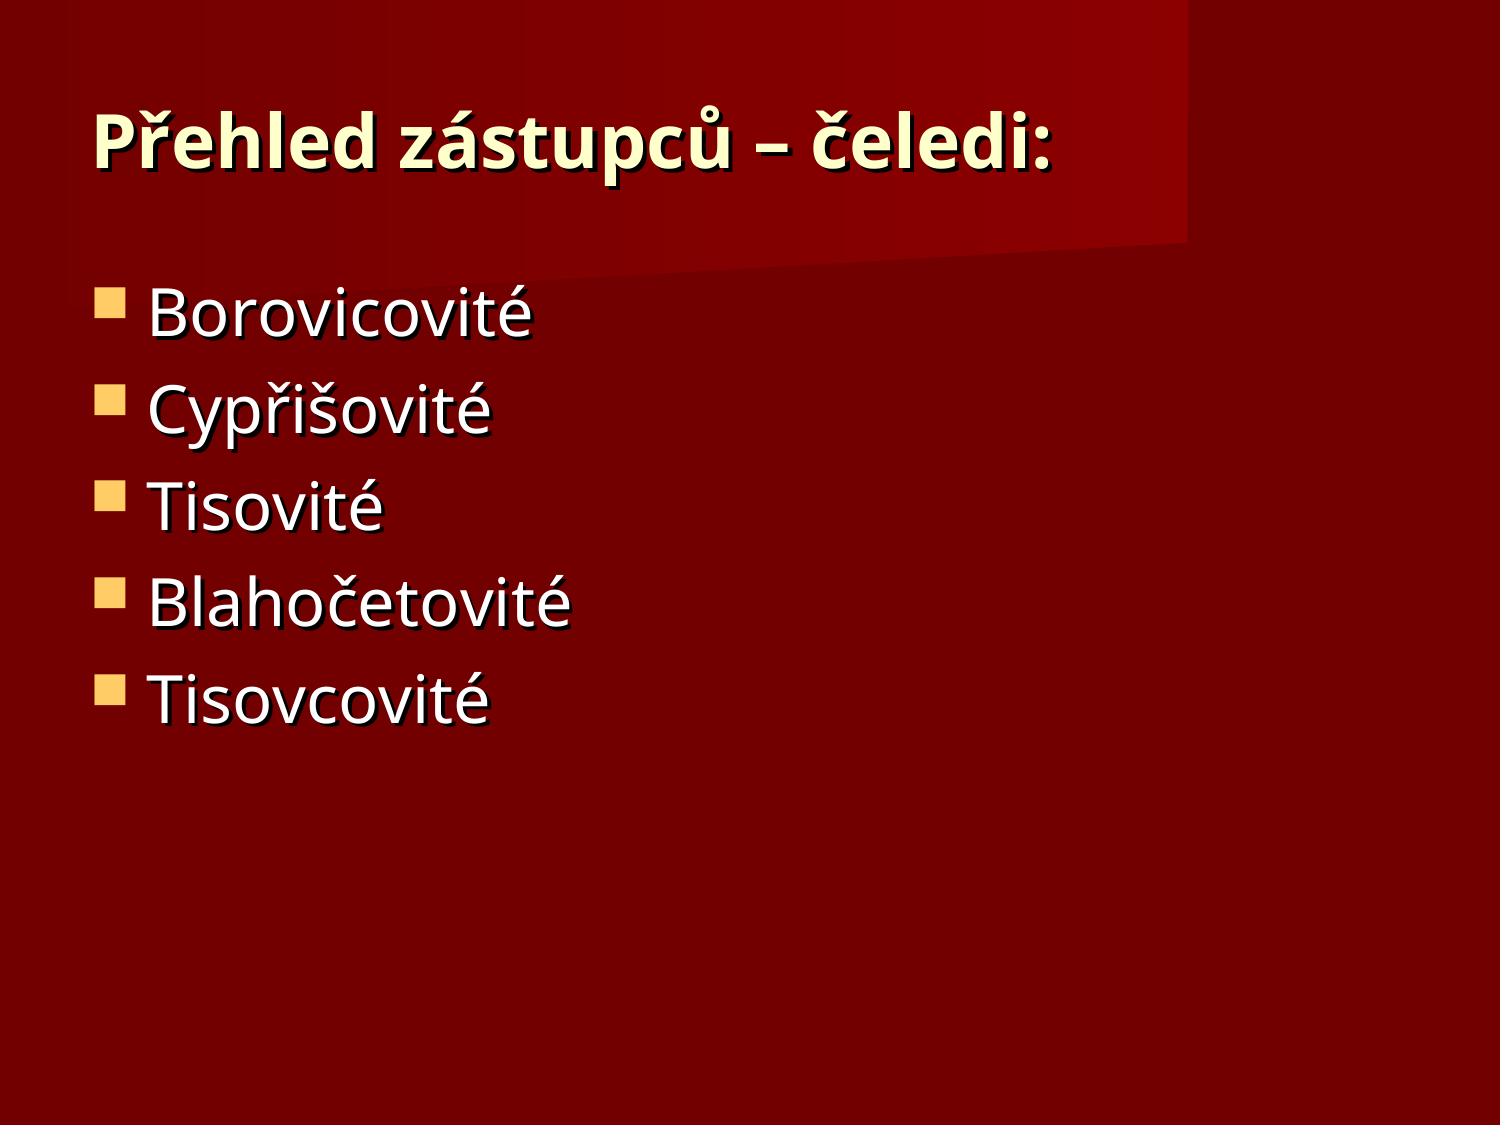

# Přehled zástupců – čeledi:
Borovicovité
Cypřišovité
Tisovité
Blahočetovité
Tisovcovité